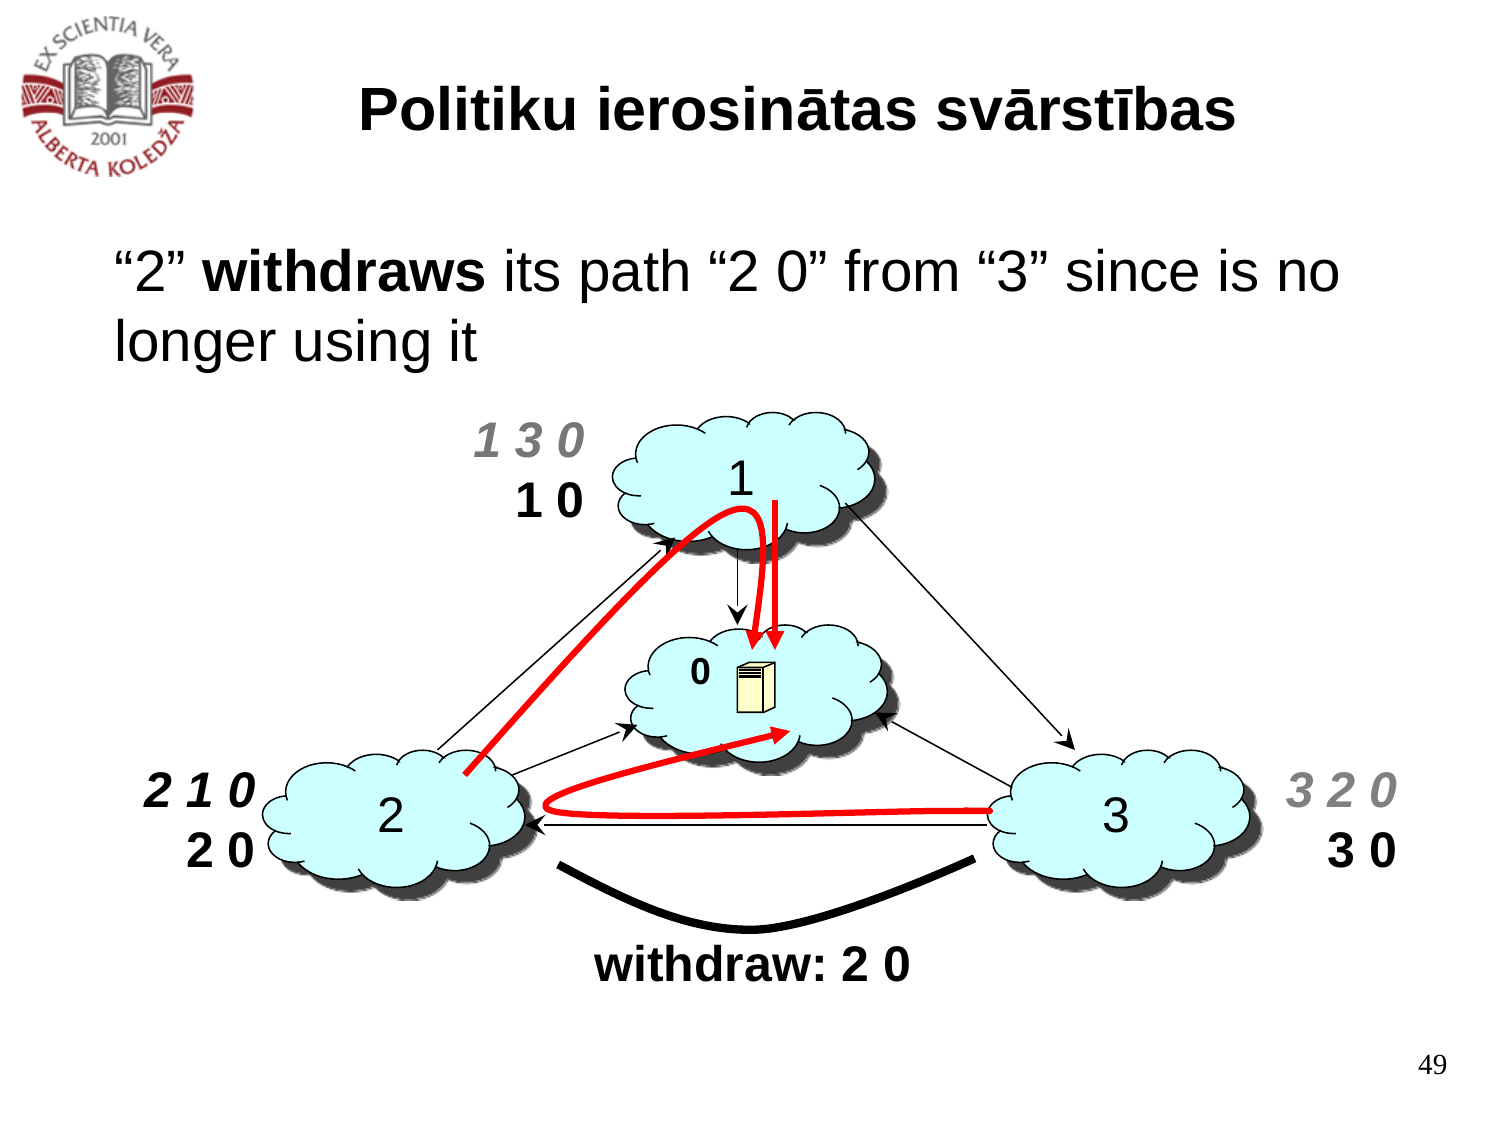

# Politiku ierosinātas svārstības
“2” withdraws its path “2 0” from “3” since is no longer using it
1 3 0
 1 0
1
2
3
0
2 1 0
 2 0
3 2 0
 3 0
withdraw: 2 0